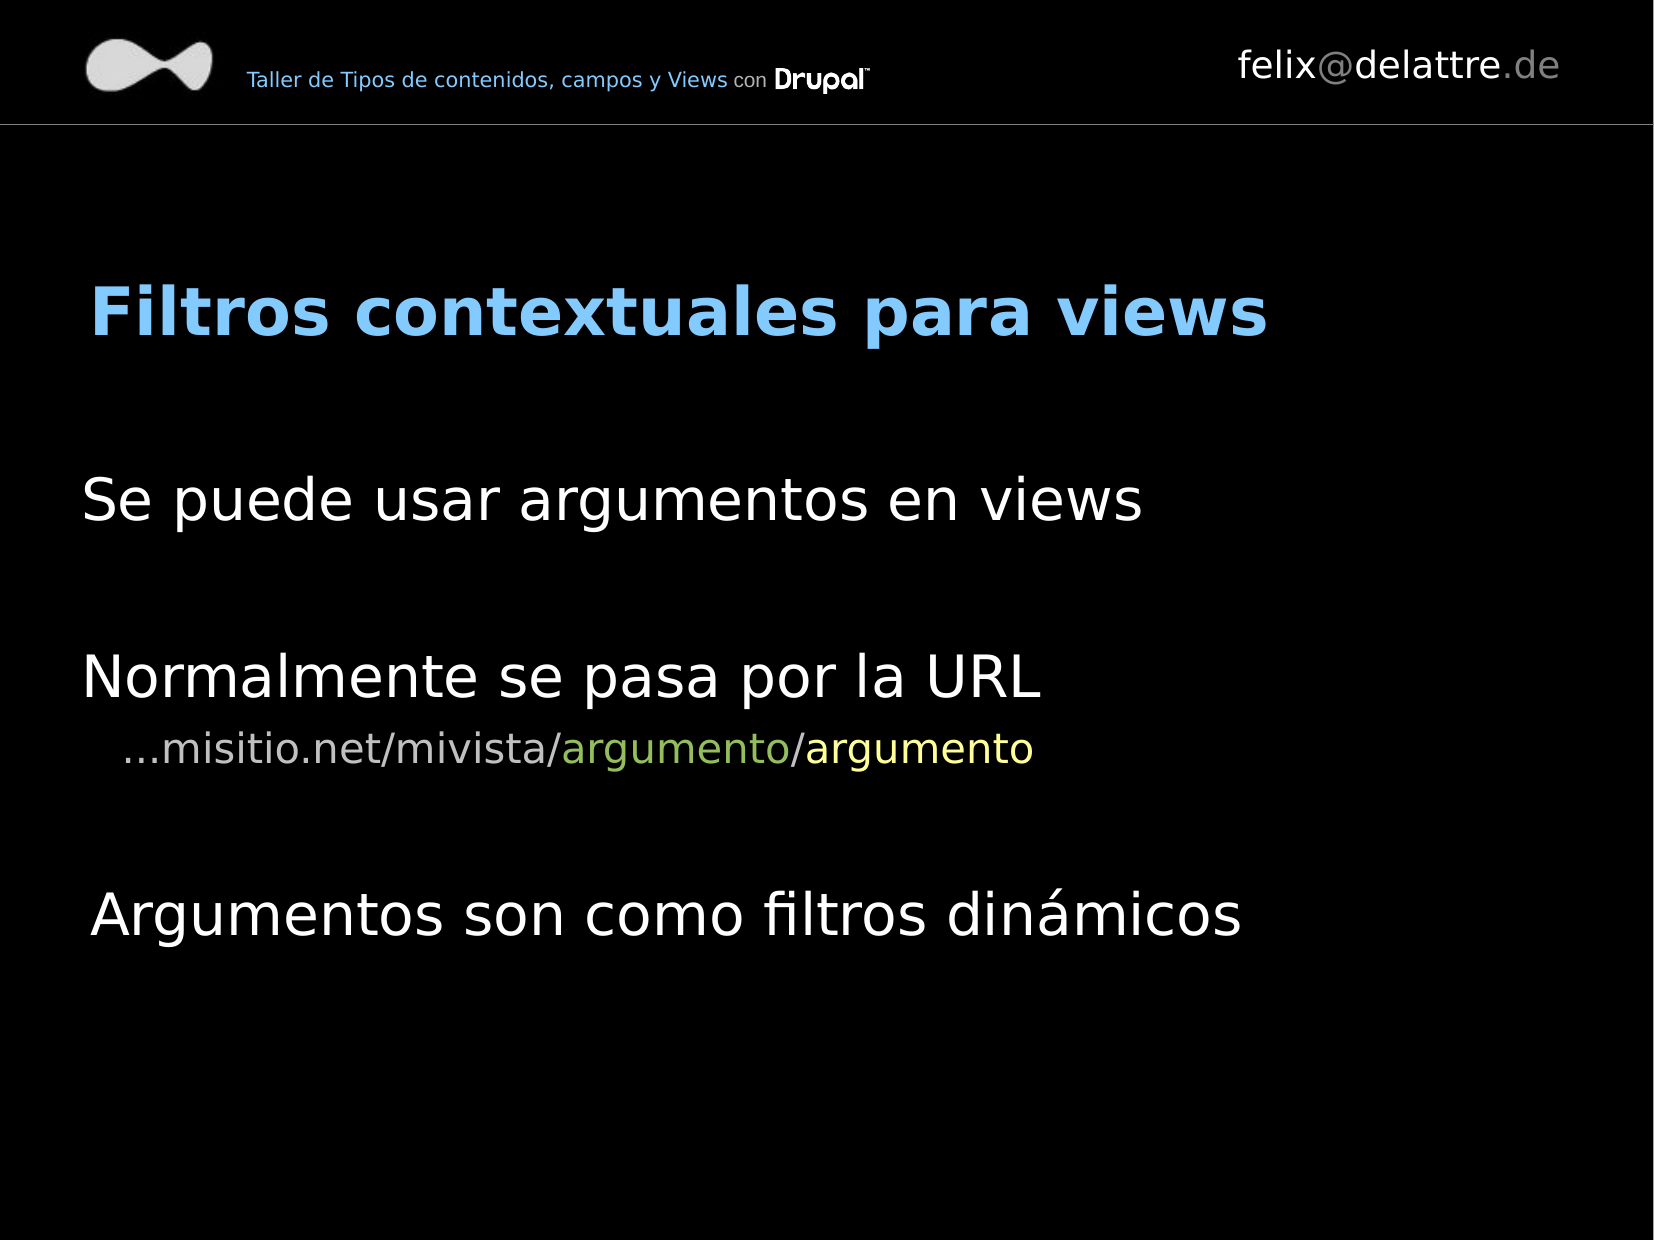

Filtros contextuales para views
Se puede usar argumentos en views
Normalmente se pasa por la URL
...misitio.net/mivista/argumento/argumento
Argumentos son como filtros dinámicos